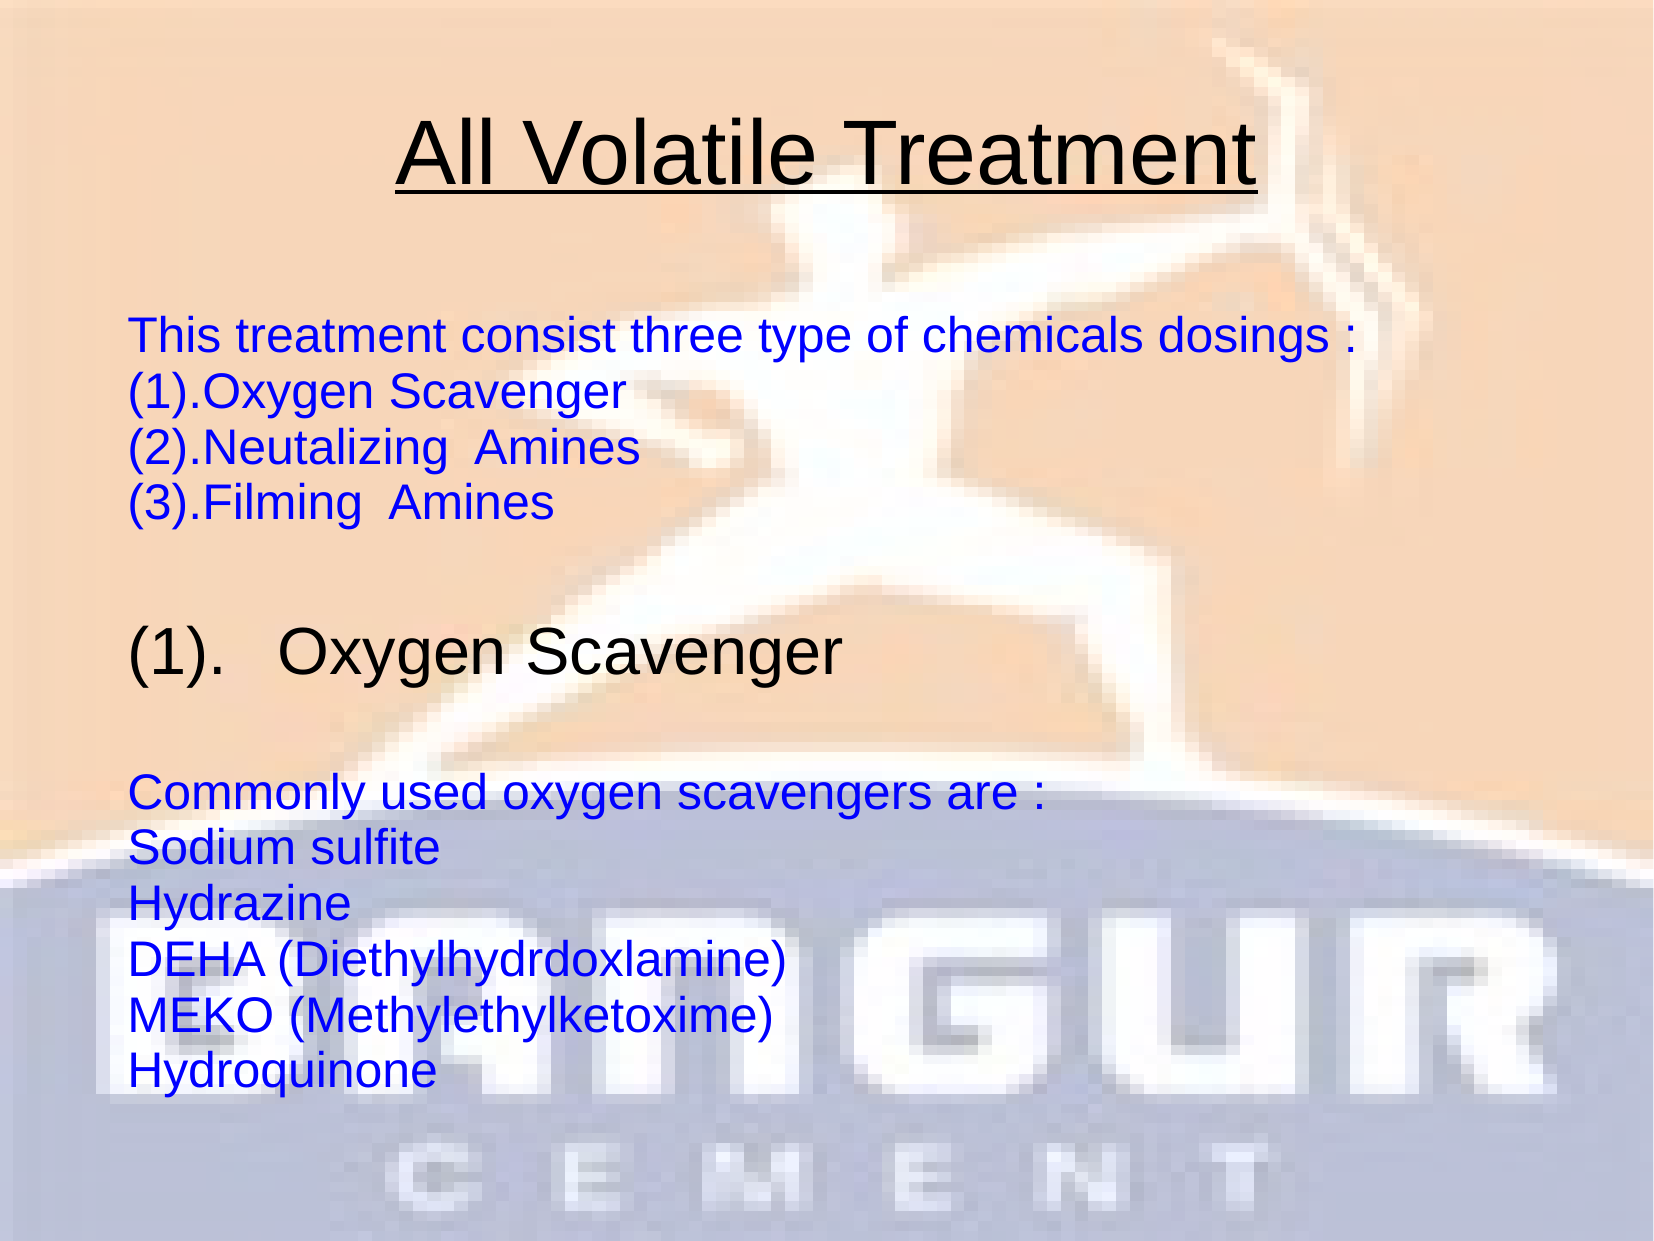

# All Volatile Treatment
This treatment consist three type of chemicals dosings :
(1).Oxygen Scavenger
(2).Neutalizing Amines
(3).Filming Amines
(1).	Oxygen Scavenger
Commonly used oxygen scavengers are :
Sodium sulfite
Hydrazine
DEHA (Diethylhydrdoxlamine)
MEKO (Methylethylketoxime)
Hydroquinone